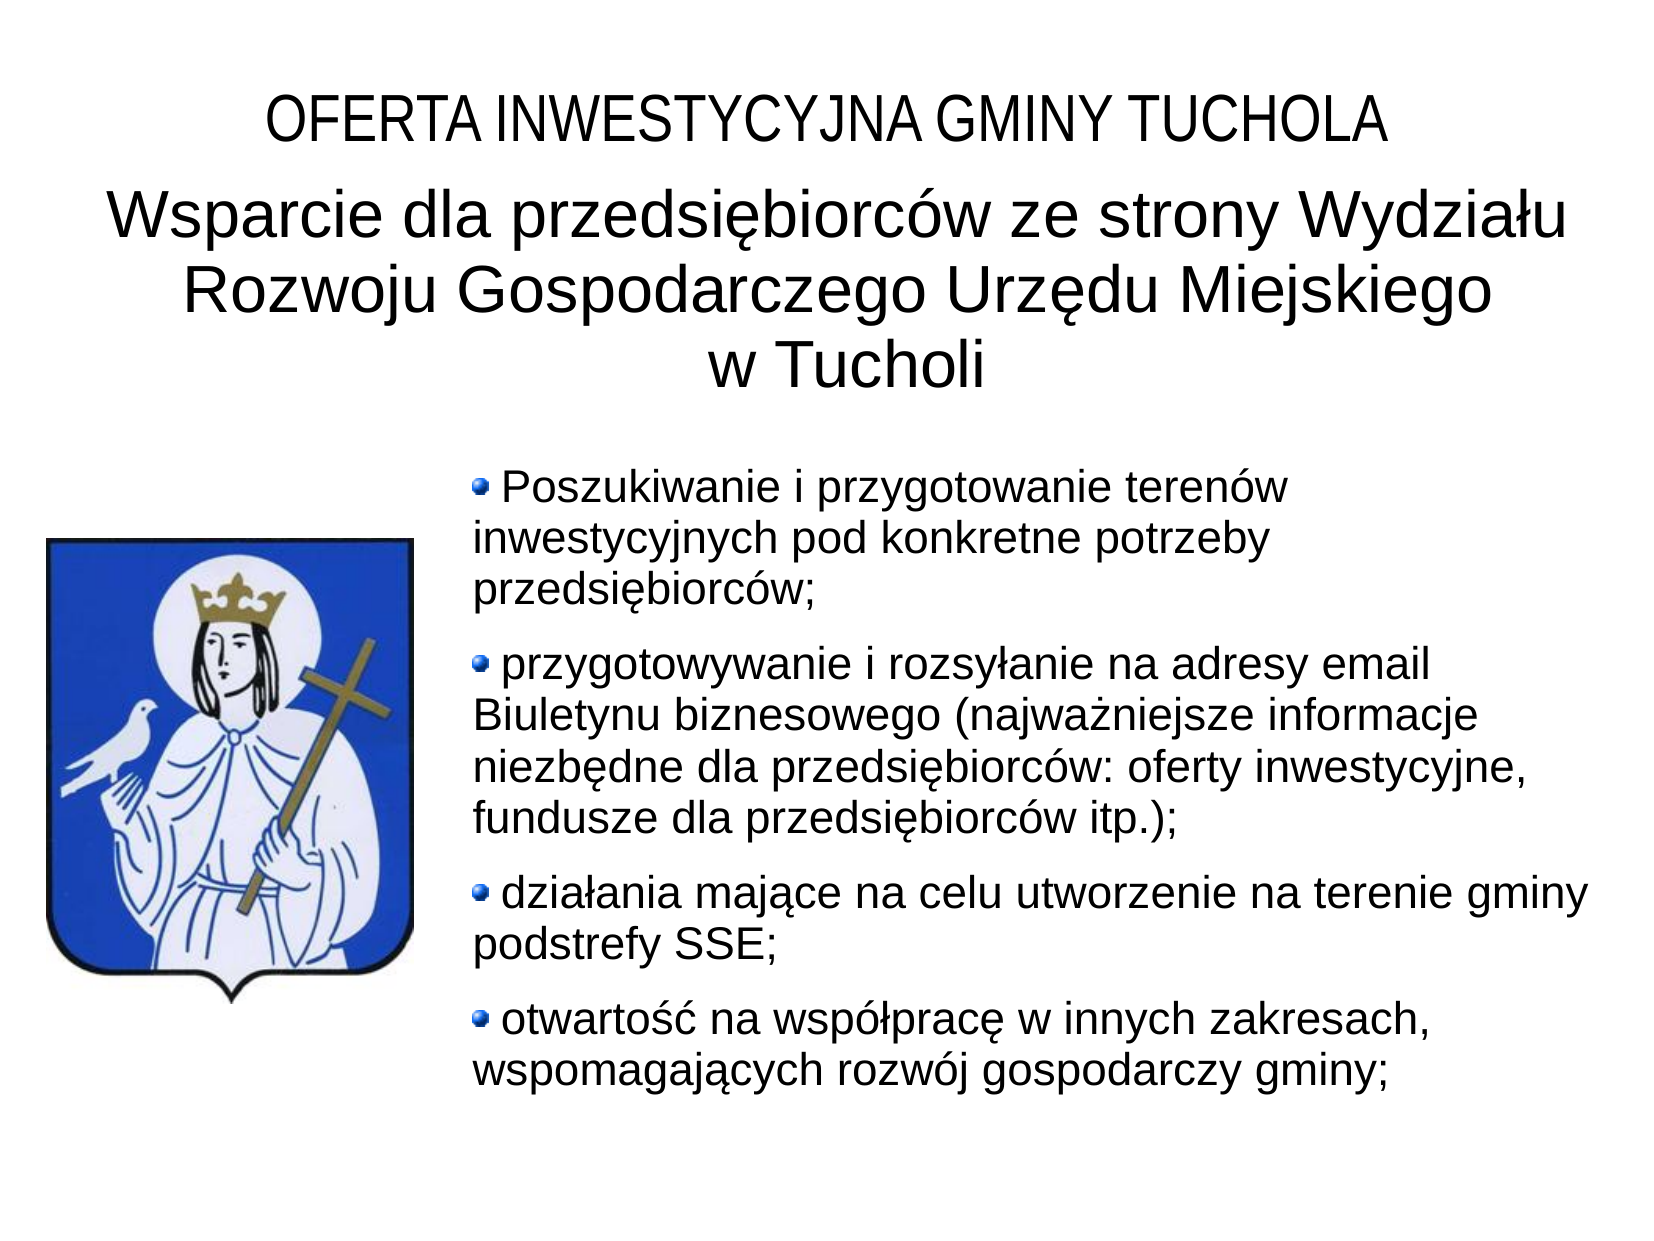

OFERTA INWESTYCYJNA GMINY TUCHOLA
Wsparcie dla przedsiębiorców ze strony Wydziału Rozwoju Gospodarczego Urzędu Miejskiego
 w Tucholi
# Poszukiwanie i przygotowanie terenów inwestycyjnych pod konkretne potrzeby przedsiębiorców;
 przygotowywanie i rozsyłanie na adresy email Biuletynu biznesowego (najważniejsze informacje niezbędne dla przedsiębiorców: oferty inwestycyjne, fundusze dla przedsiębiorców itp.);
 działania mające na celu utworzenie na terenie gminy podstrefy SSE;
 otwartość na współpracę w innych zakresach, wspomagających rozwój gospodarczy gminy;